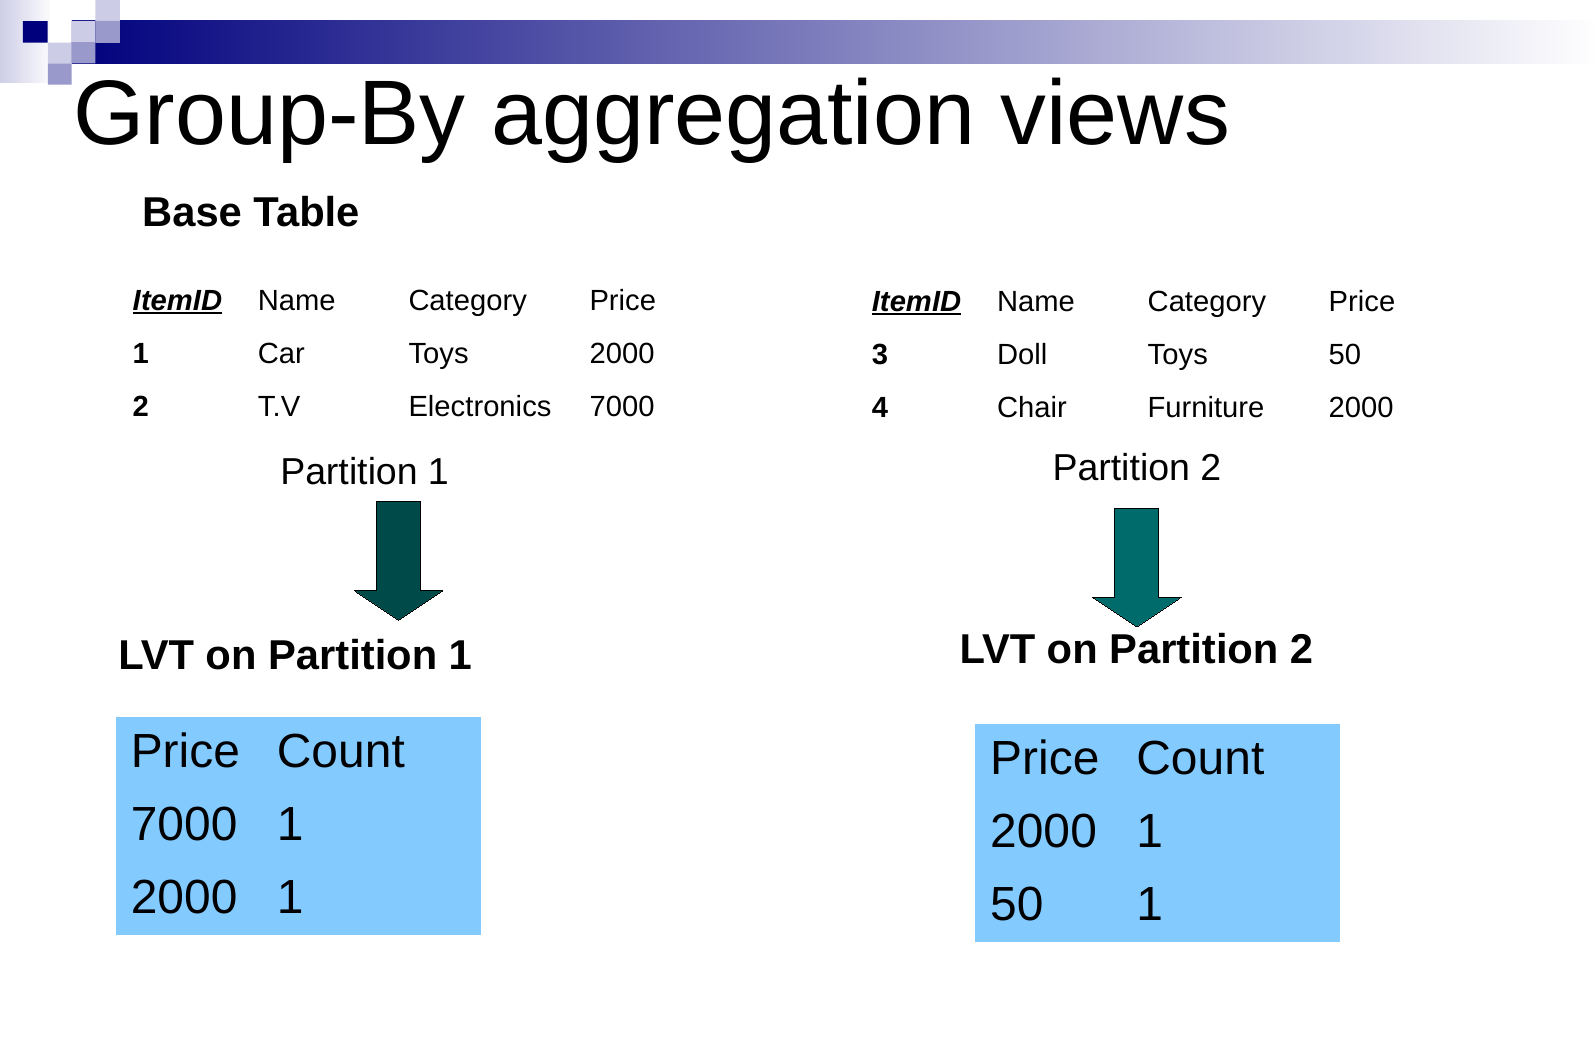

# Group-By aggregation views
Base Table
| ItemID | Name | Category | Price |
| --- | --- | --- | --- |
| 1 | Car | Toys | 2000 |
| 2 | T.V | Electronics | 7000 |
| ItemID | Name | Category | Price |
| --- | --- | --- | --- |
| 3 | Doll | Toys | 50 |
| 4 | Chair | Furniture | 2000 |
Partition 2
Partition 1
LVT on Partition 2
LVT on Partition 1
| Price | Count |
| --- | --- |
| 7000 | 1 |
| 2000 | 1 |
| Price | Count |
| --- | --- |
| 2000 | 1 |
| 50 | 1 |